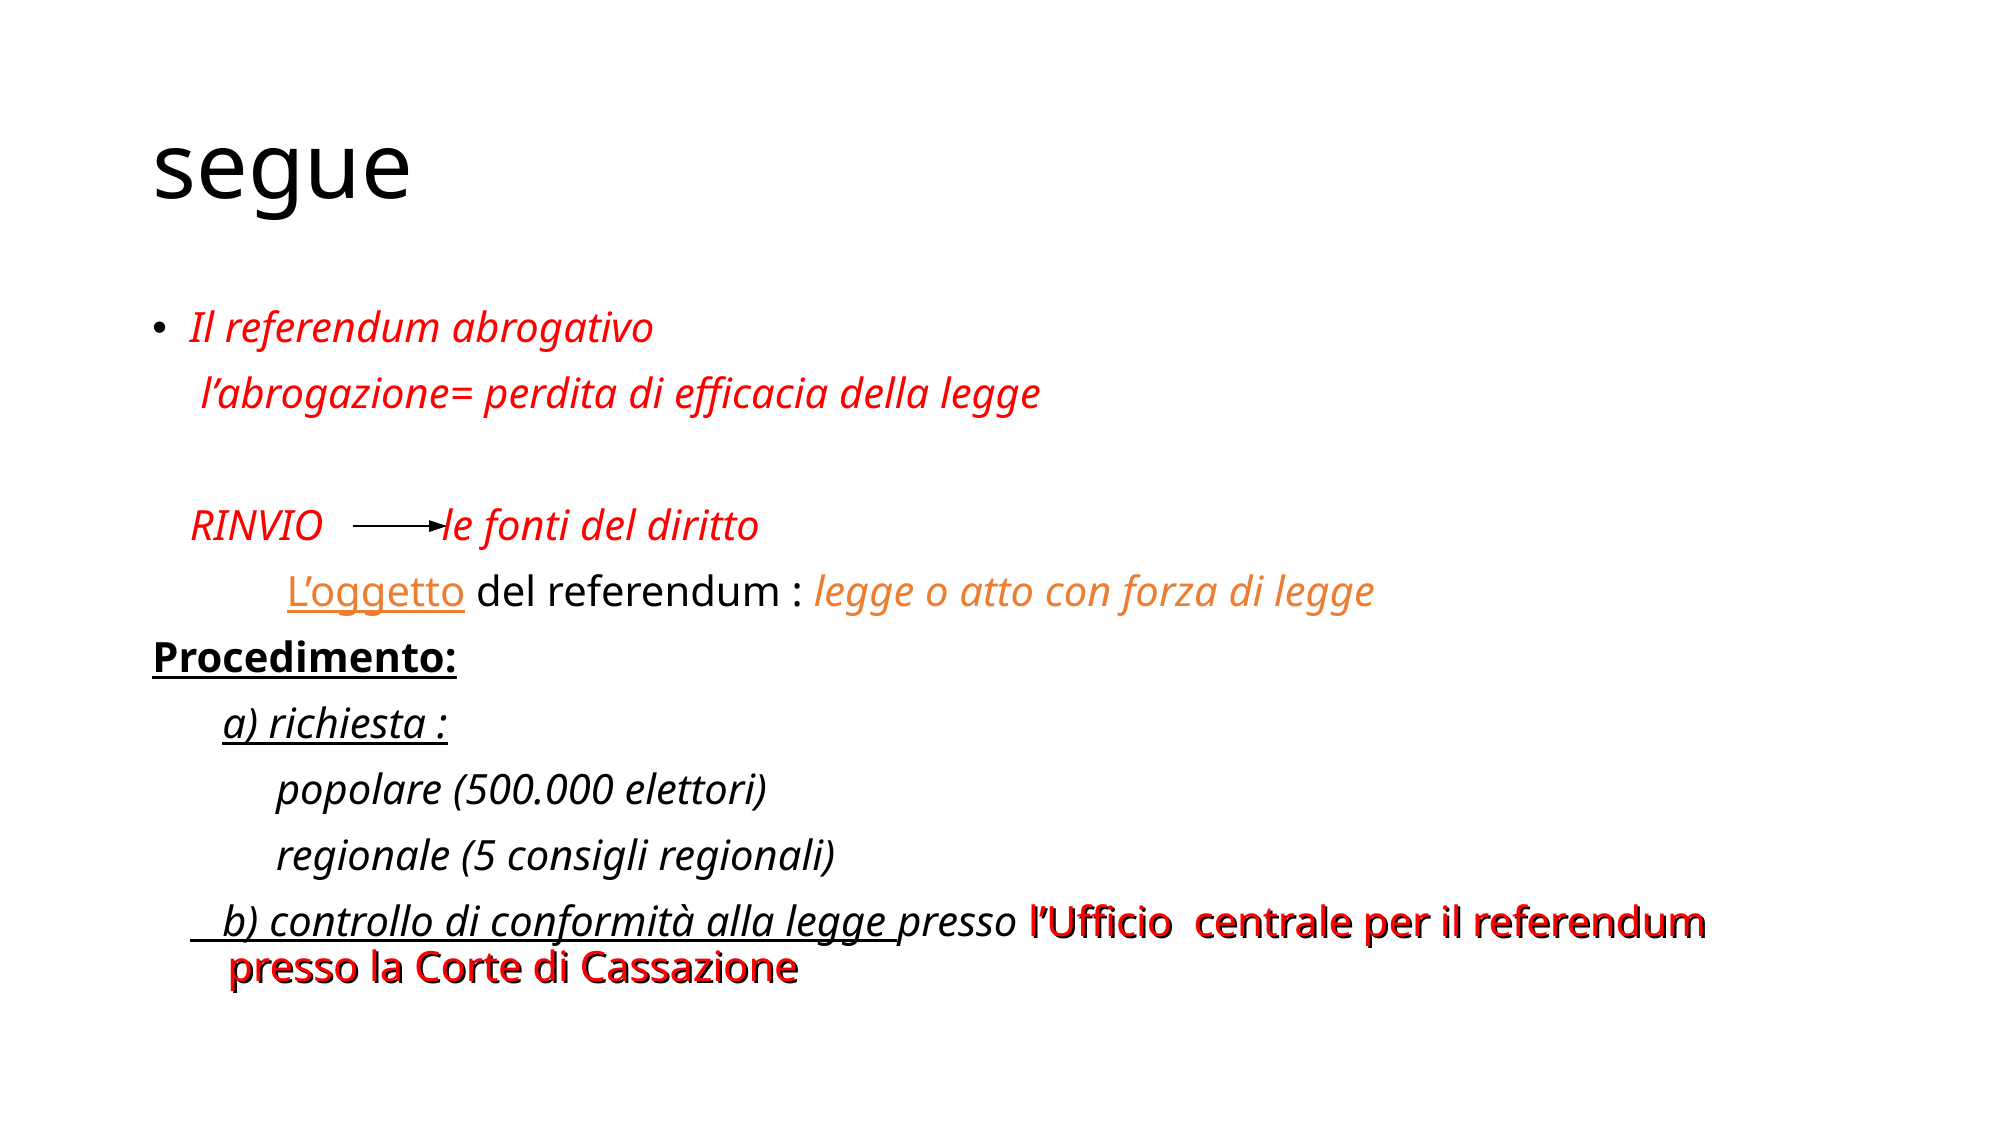

# segue
Il referendum abrogativo
 l’abrogazione= perdita di efficacia della legge
RINVIO le fonti del diritto
 L’oggetto del referendum : legge o atto con forza di legge
Procedimento:
 a) richiesta :
 popolare (500.000 elettori)
 regionale (5 consigli regionali)
 b) controllo di conformità alla legge presso l’Ufficio centrale per il referendum presso la Corte di Cassazione